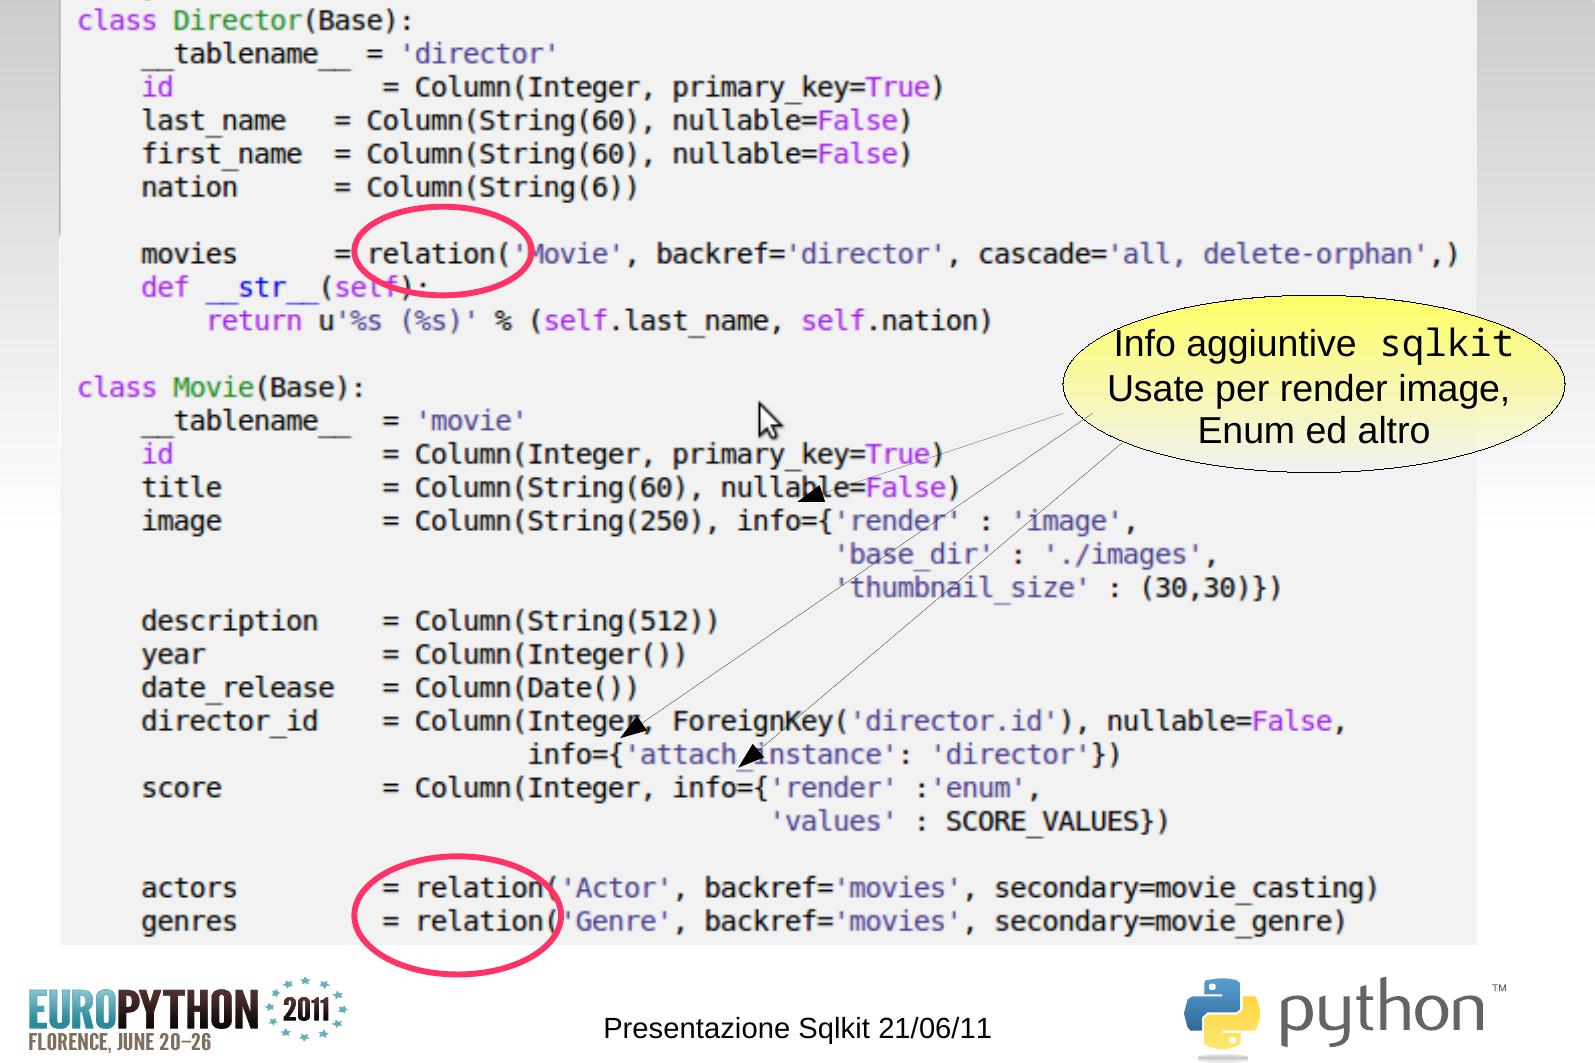

Info aggiuntive sqlkit
Usate per render image,
Enum ed altro